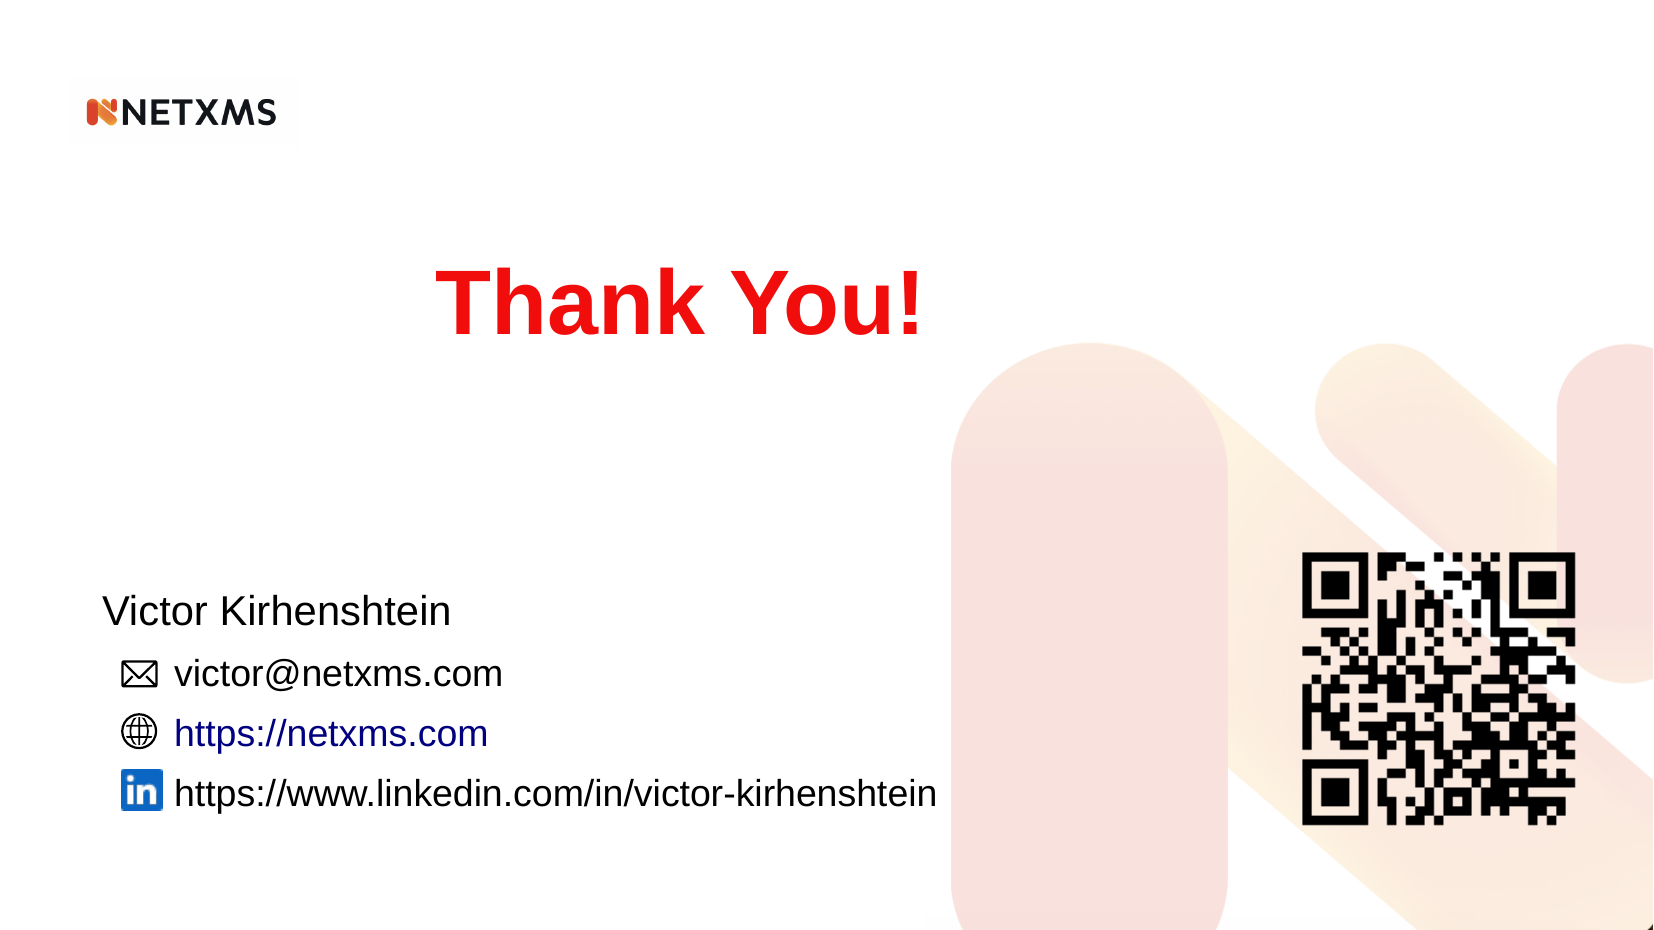

# Thank You!
Victor Kirhenshtein
	victor@netxms.com
	https://netxms.com
	https://www.linkedin.com/in/victor-kirhenshtein